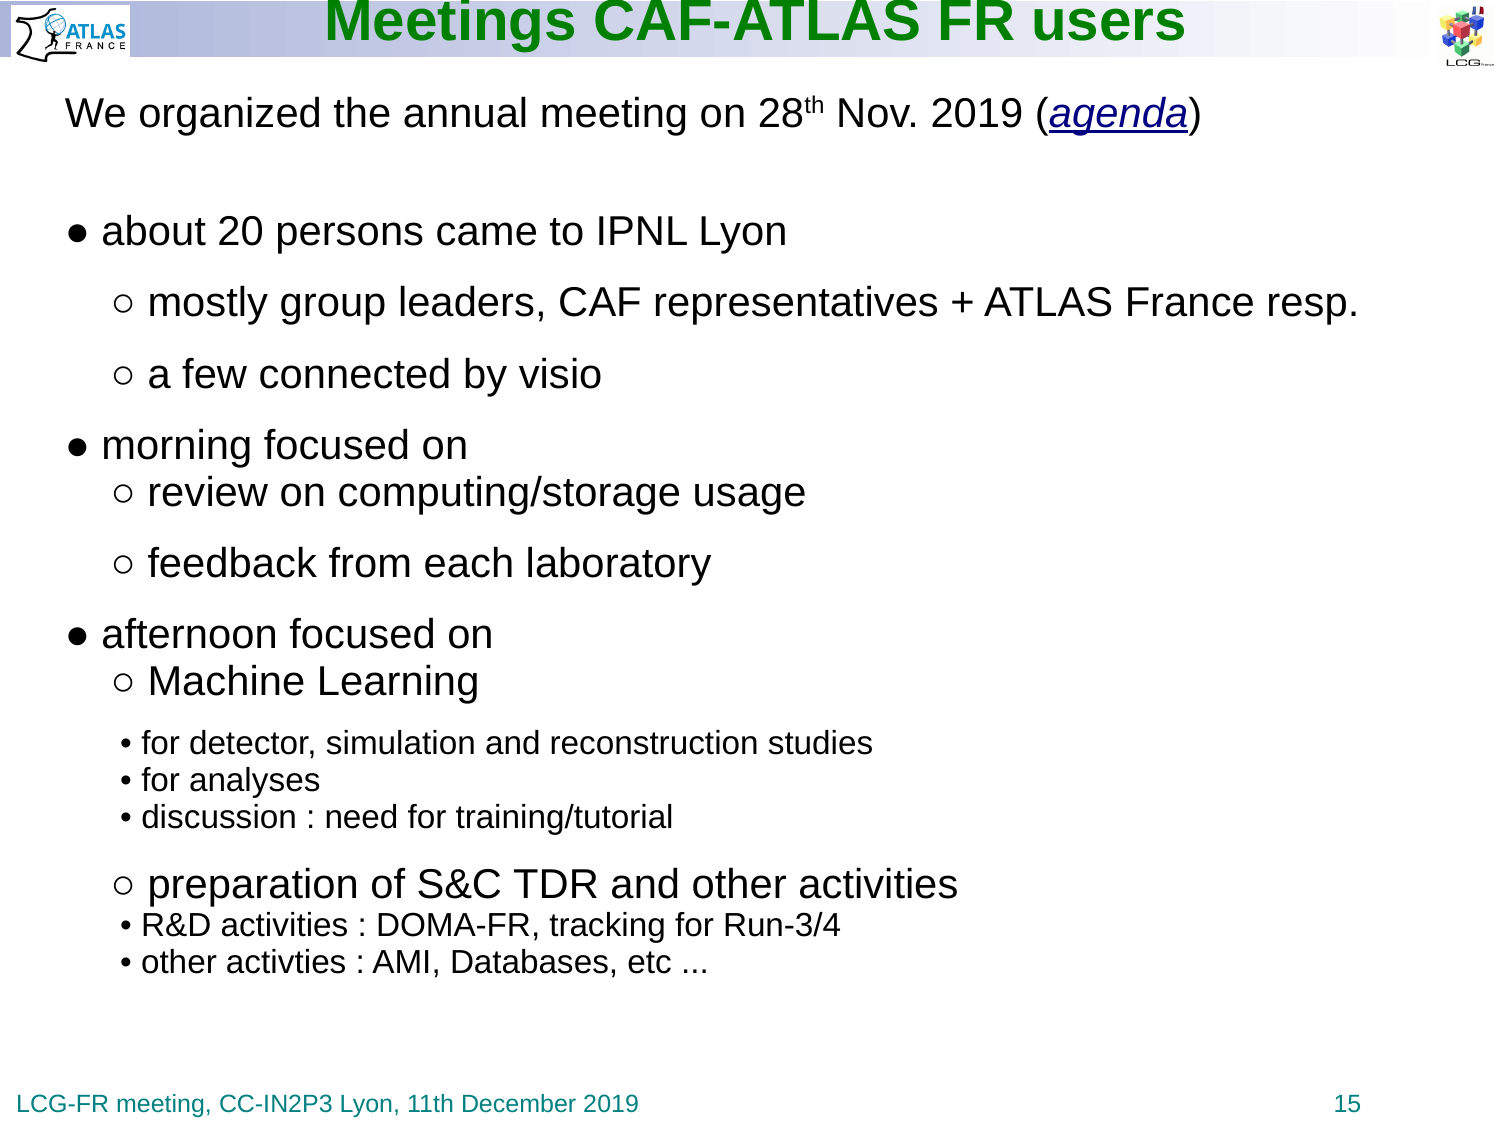

Meetings CAF-ATLAS FR users
We organized the annual meeting on 28th Nov. 2019 (agenda)
● about 20 persons came to IPNL Lyon
 ○ mostly group leaders, CAF representatives + ATLAS France resp.
 ○ a few connected by visio
● morning focused on
 ○ review on computing/storage usage
 ○ feedback from each laboratory
● afternoon focused on
 ○ Machine Learning
 • for detector, simulation and reconstruction studies
 • for analyses
 • discussion : need for training/tutorial
 ○ preparation of S&C TDR and other activities
 • R&D activities : DOMA-FR, tracking for Run-3/4
 • other activties : AMI, Databases, etc ...